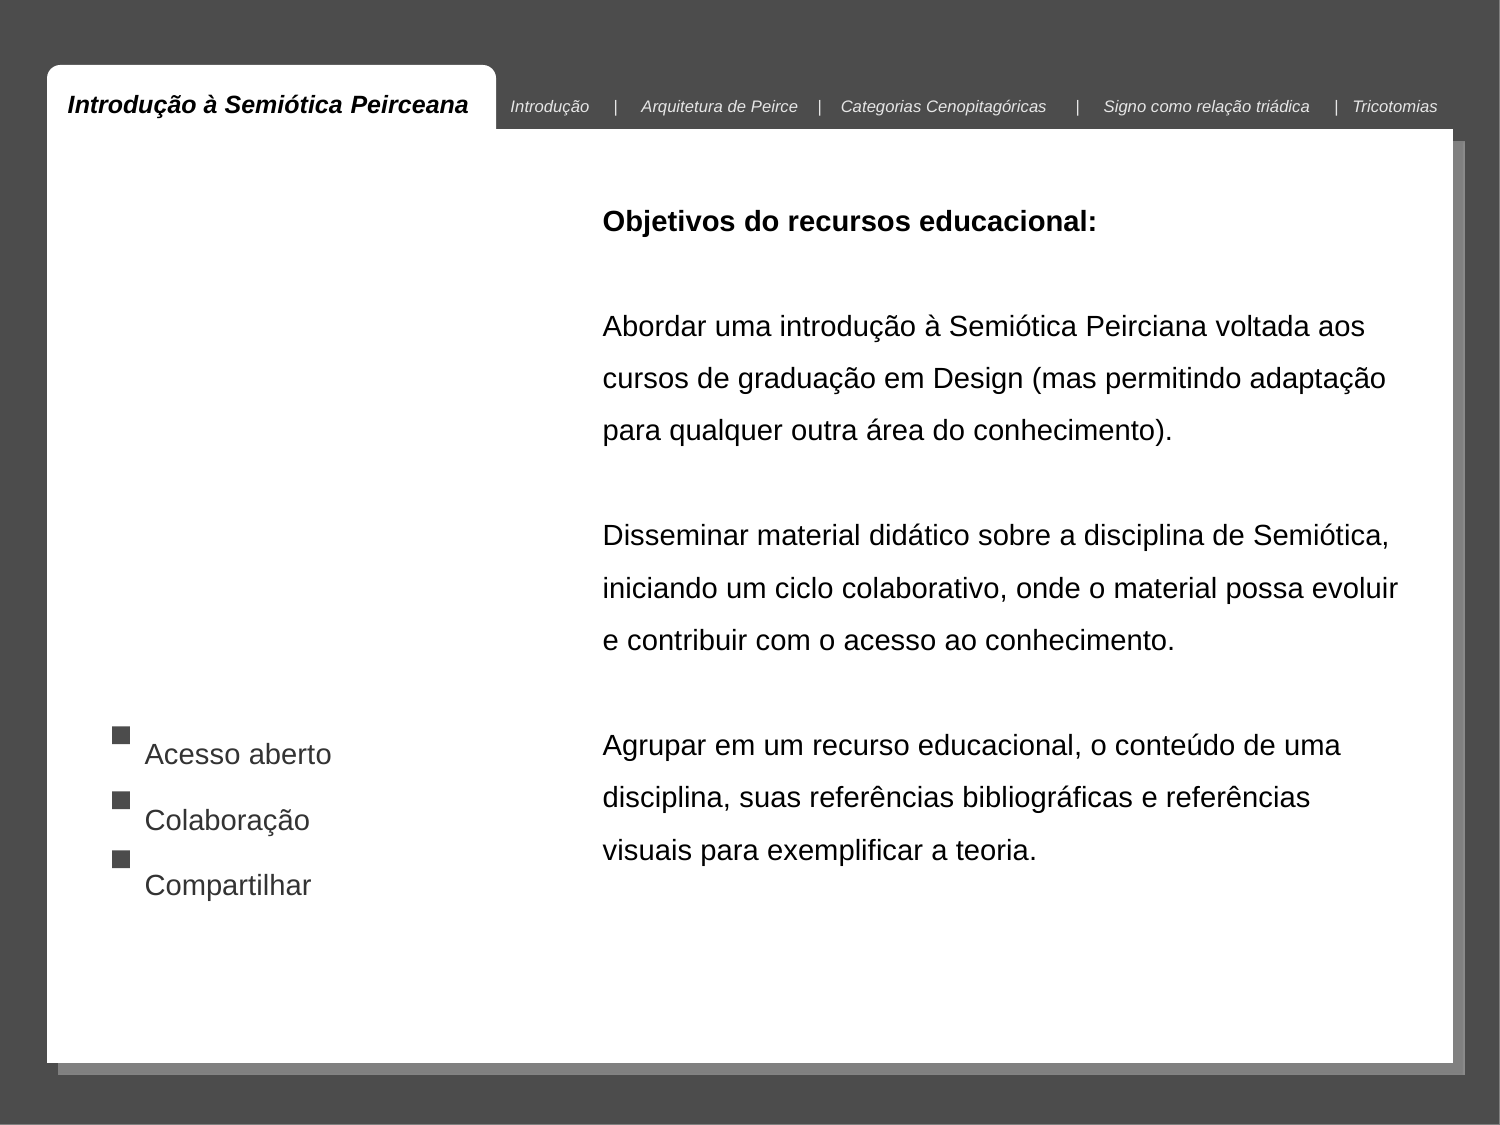

Objetivos do recursos educacional:
Abordar uma introdução à Semiótica Peirciana voltada aos cursos de graduação em Design (mas permitindo adaptação para qualquer outra área do conhecimento).
Disseminar material didático sobre a disciplina de Semiótica, iniciando um ciclo colaborativo, onde o material possa evoluir e contribuir com o acesso ao conhecimento.
Agrupar em um recurso educacional, o conteúdo de uma disciplina, suas referências bibliográficas e referências visuais para exemplificar a teoria.
Acesso aberto
Colaboração
Compartilhar